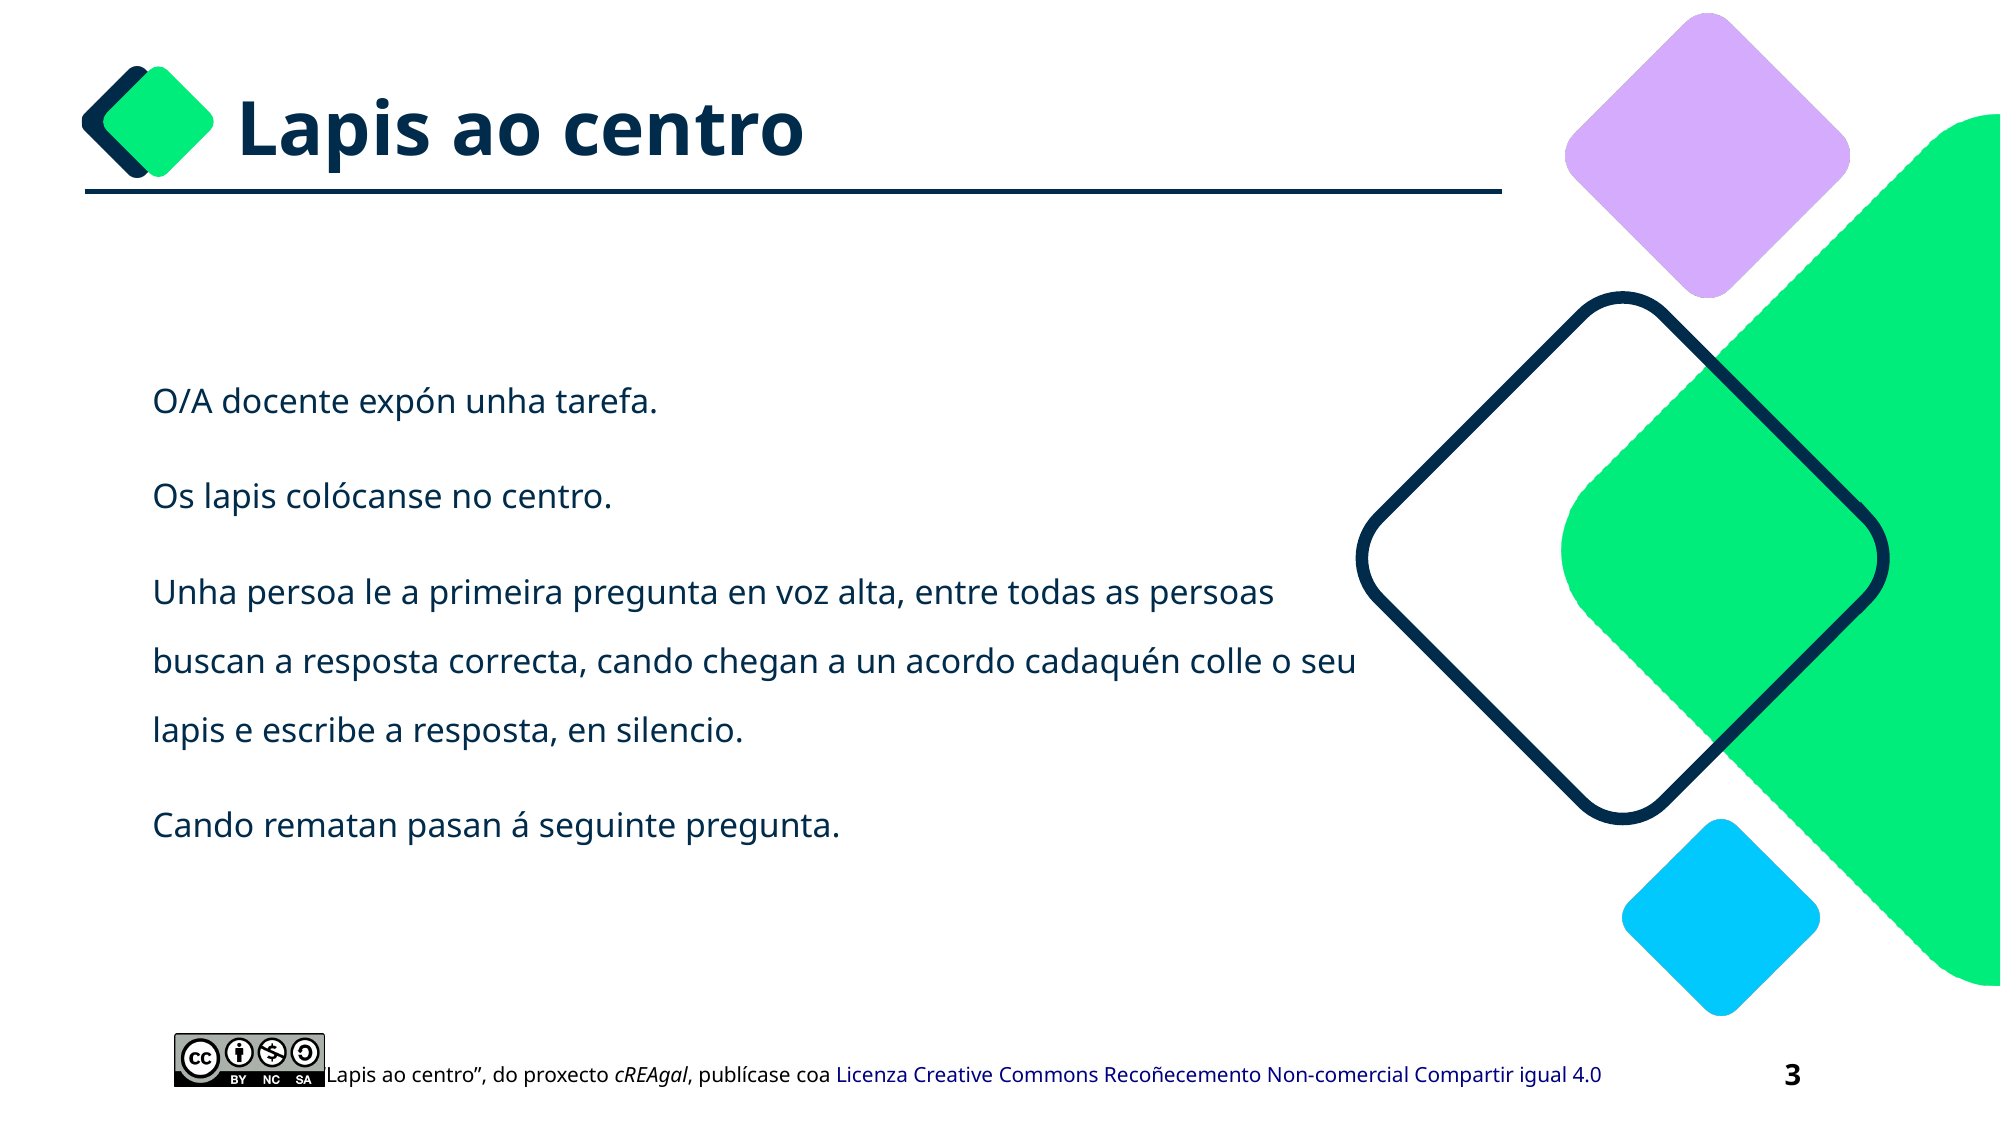

# Lapis ao centro
O/A docente expón unha tarefa.
Os lapis colócanse no centro.
Unha persoa le a primeira pregunta en voz alta, entre todas as persoas buscan a resposta correcta, cando chegan a un acordo cadaquén colle o seu lapis e escribe a resposta, en silencio.
Cando rematan pasan á seguinte pregunta.
“Lapis ao centro”, do proxecto cREAgal, publícase coa Licenza Creative Commons Recoñecemento Non-comercial Compartir igual 4.0